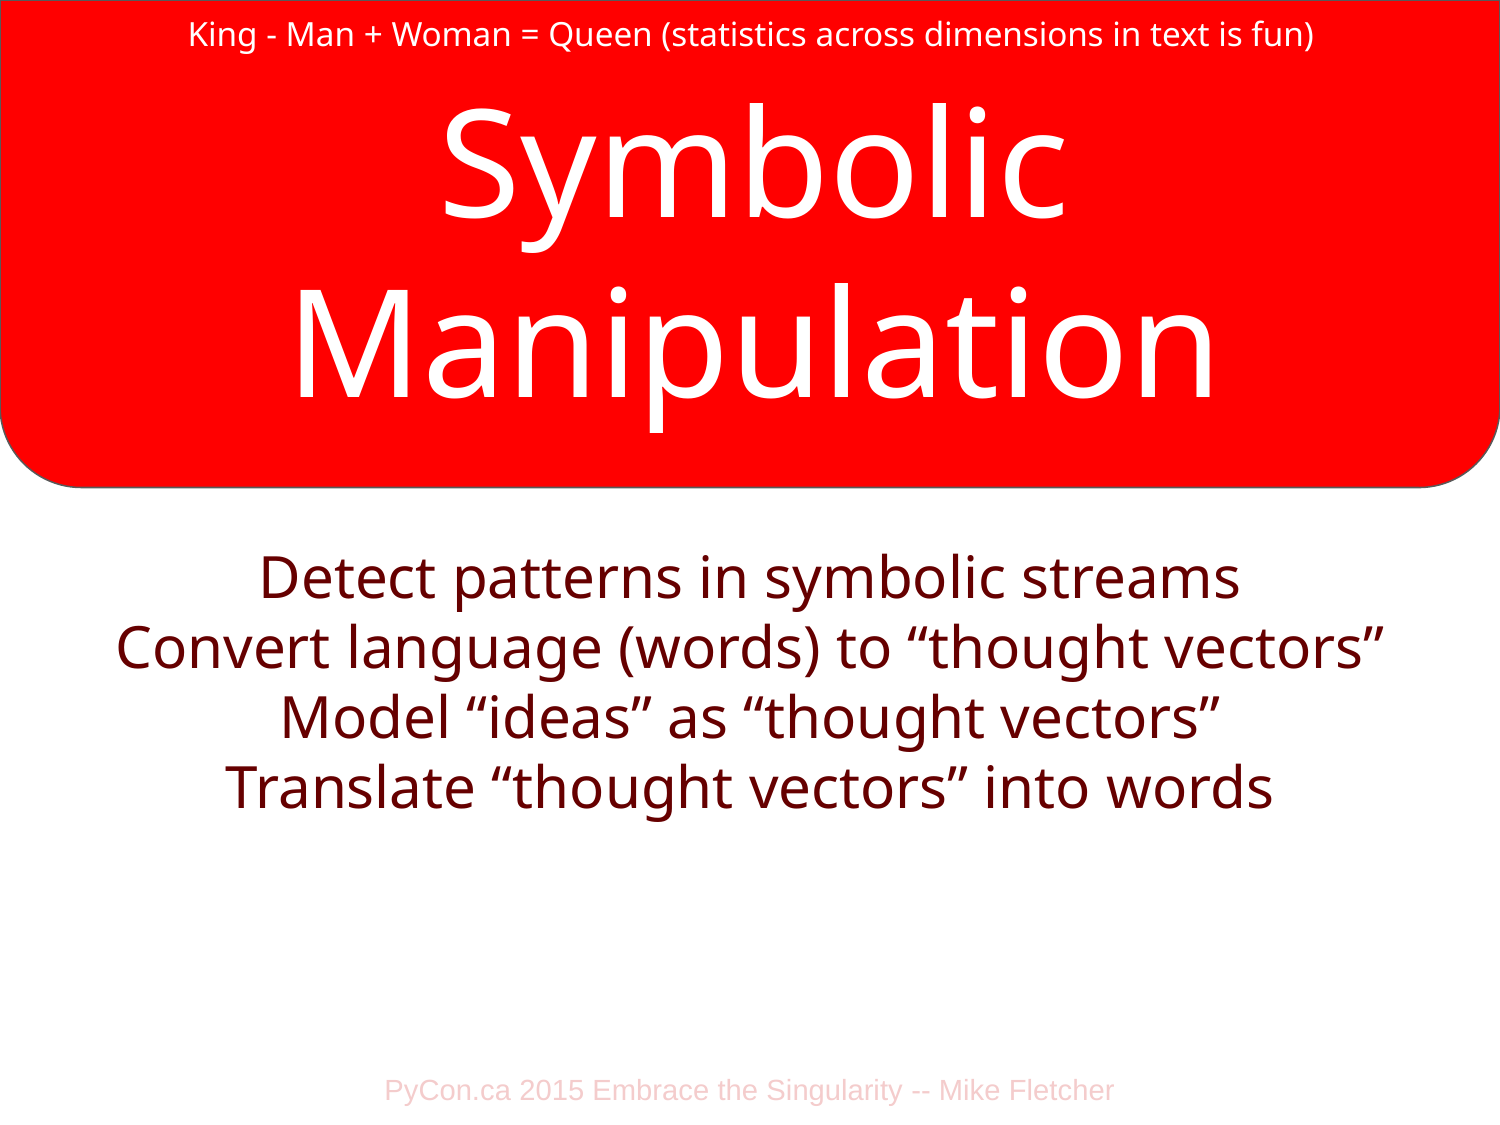

King - Man + Woman = Queen (statistics across dimensions in text is fun)
# Symbolic Manipulation
Detect patterns in symbolic streams
Convert language (words) to “thought vectors”
Model “ideas” as “thought vectors”
Translate “thought vectors” into words